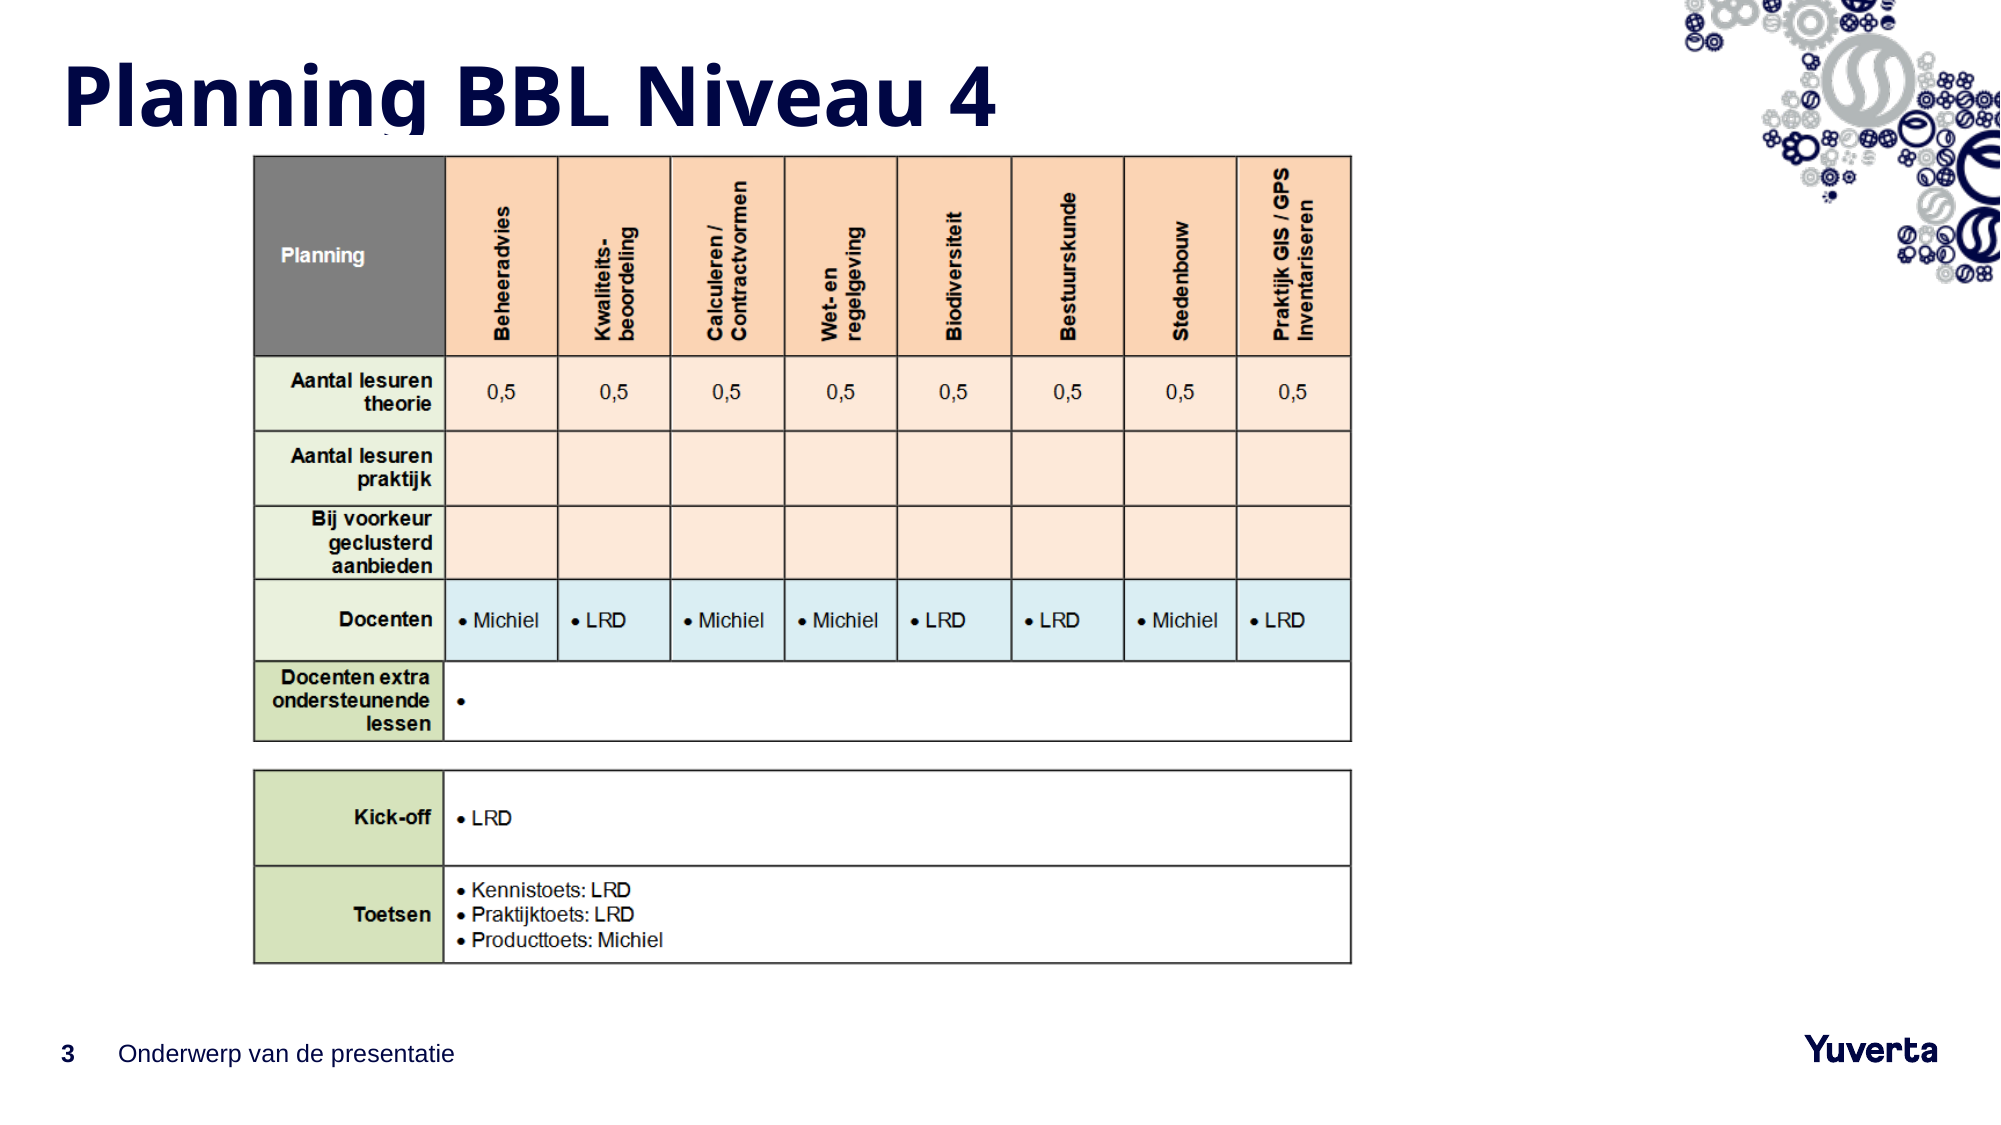

# Planning BBL Niveau 4
Onderwerp van de presentatie